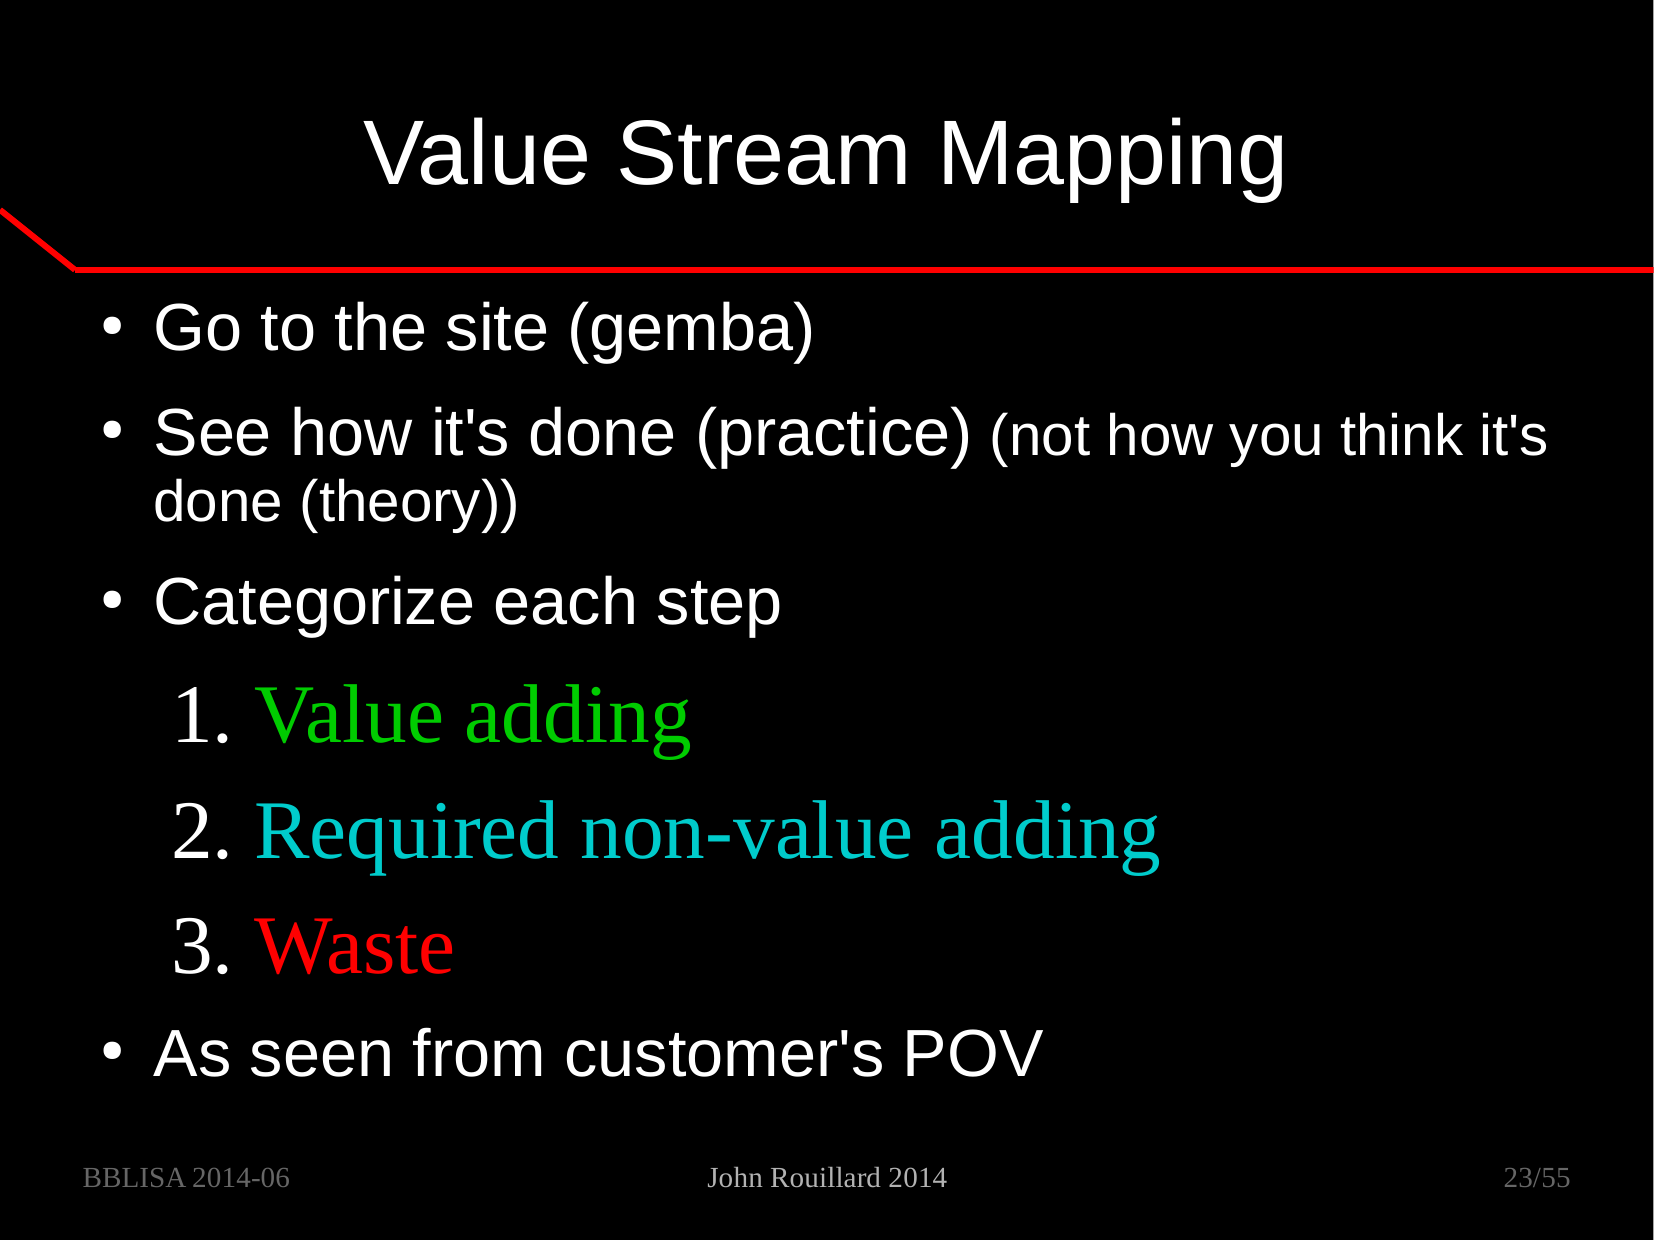

# Value Stream Mapping
Go to the site (gemba)
See how it's done (practice) (not how you think it's done (theory))
Categorize each step
 Value adding
 Required non-value adding
 Waste
As seen from customer's POV
BBLISA 2014-06
John Rouillard 2014
23